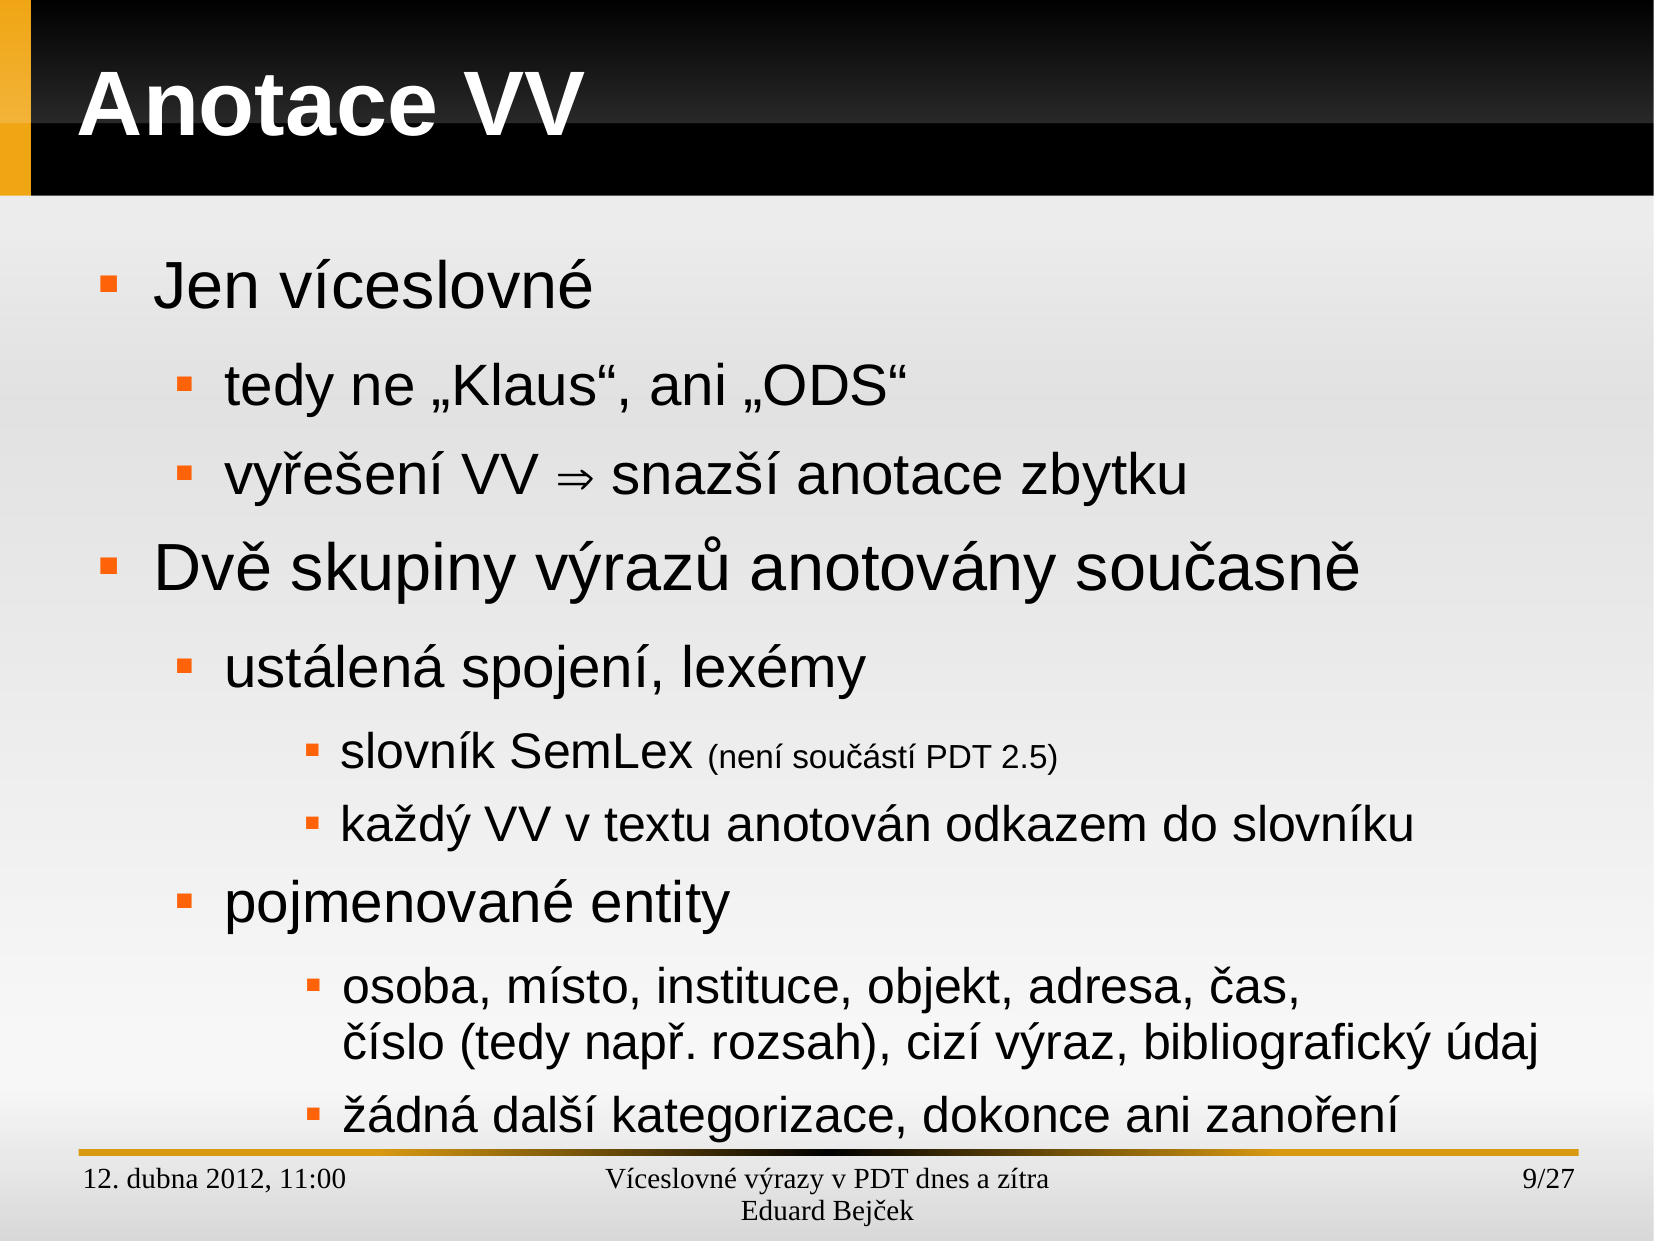

# Anotace VV
Jen víceslovné
tedy ne „Klaus“, ani „ODS“
vyřešení VV  snazší anotace zbytku
Dvě skupiny výrazů anotovány současně
ustálená spojení, lexémy
slovník SemLex (není součástí PDT 2.5)
každý VV v textu anotován odkazem do slovníku
pojmenované entity
osoba, místo, instituce, objekt, adresa, čas,
číslo (tedy např. rozsah), cizí výraz, bibliografický údaj
žádná další kategorizace, dokonce ani zanoření
12. dubna 2012, 11:00
Víceslovné výrazy v PDT dnes a zítra
9